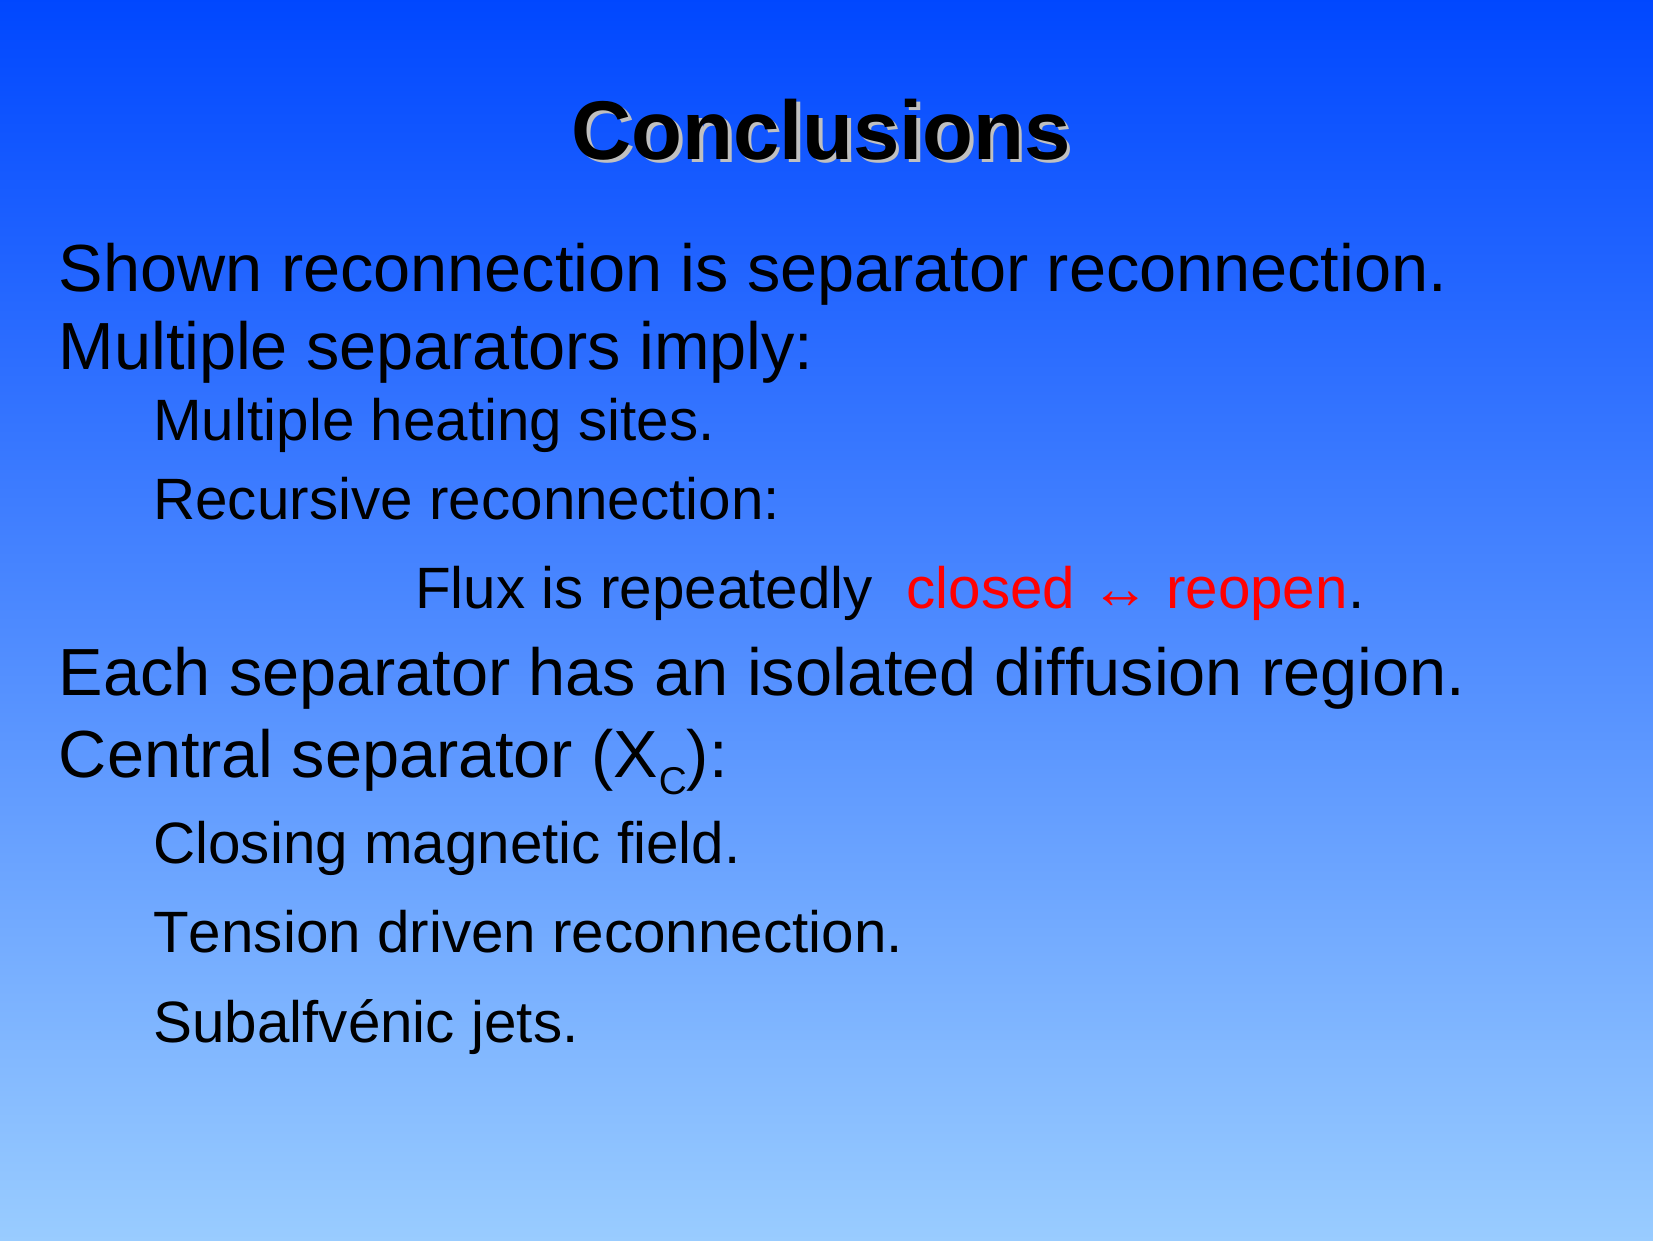

# Conclusions
Shown reconnection is separator reconnection.
Multiple separators imply:
Multiple heating sites.
Recursive reconnection:
			Flux is repeatedly	 closed ↔ reopen.
Each separator has an isolated diffusion region.
Central separator (XC):
Closing magnetic field.
Tension driven reconnection.
Subalfvénic jets.